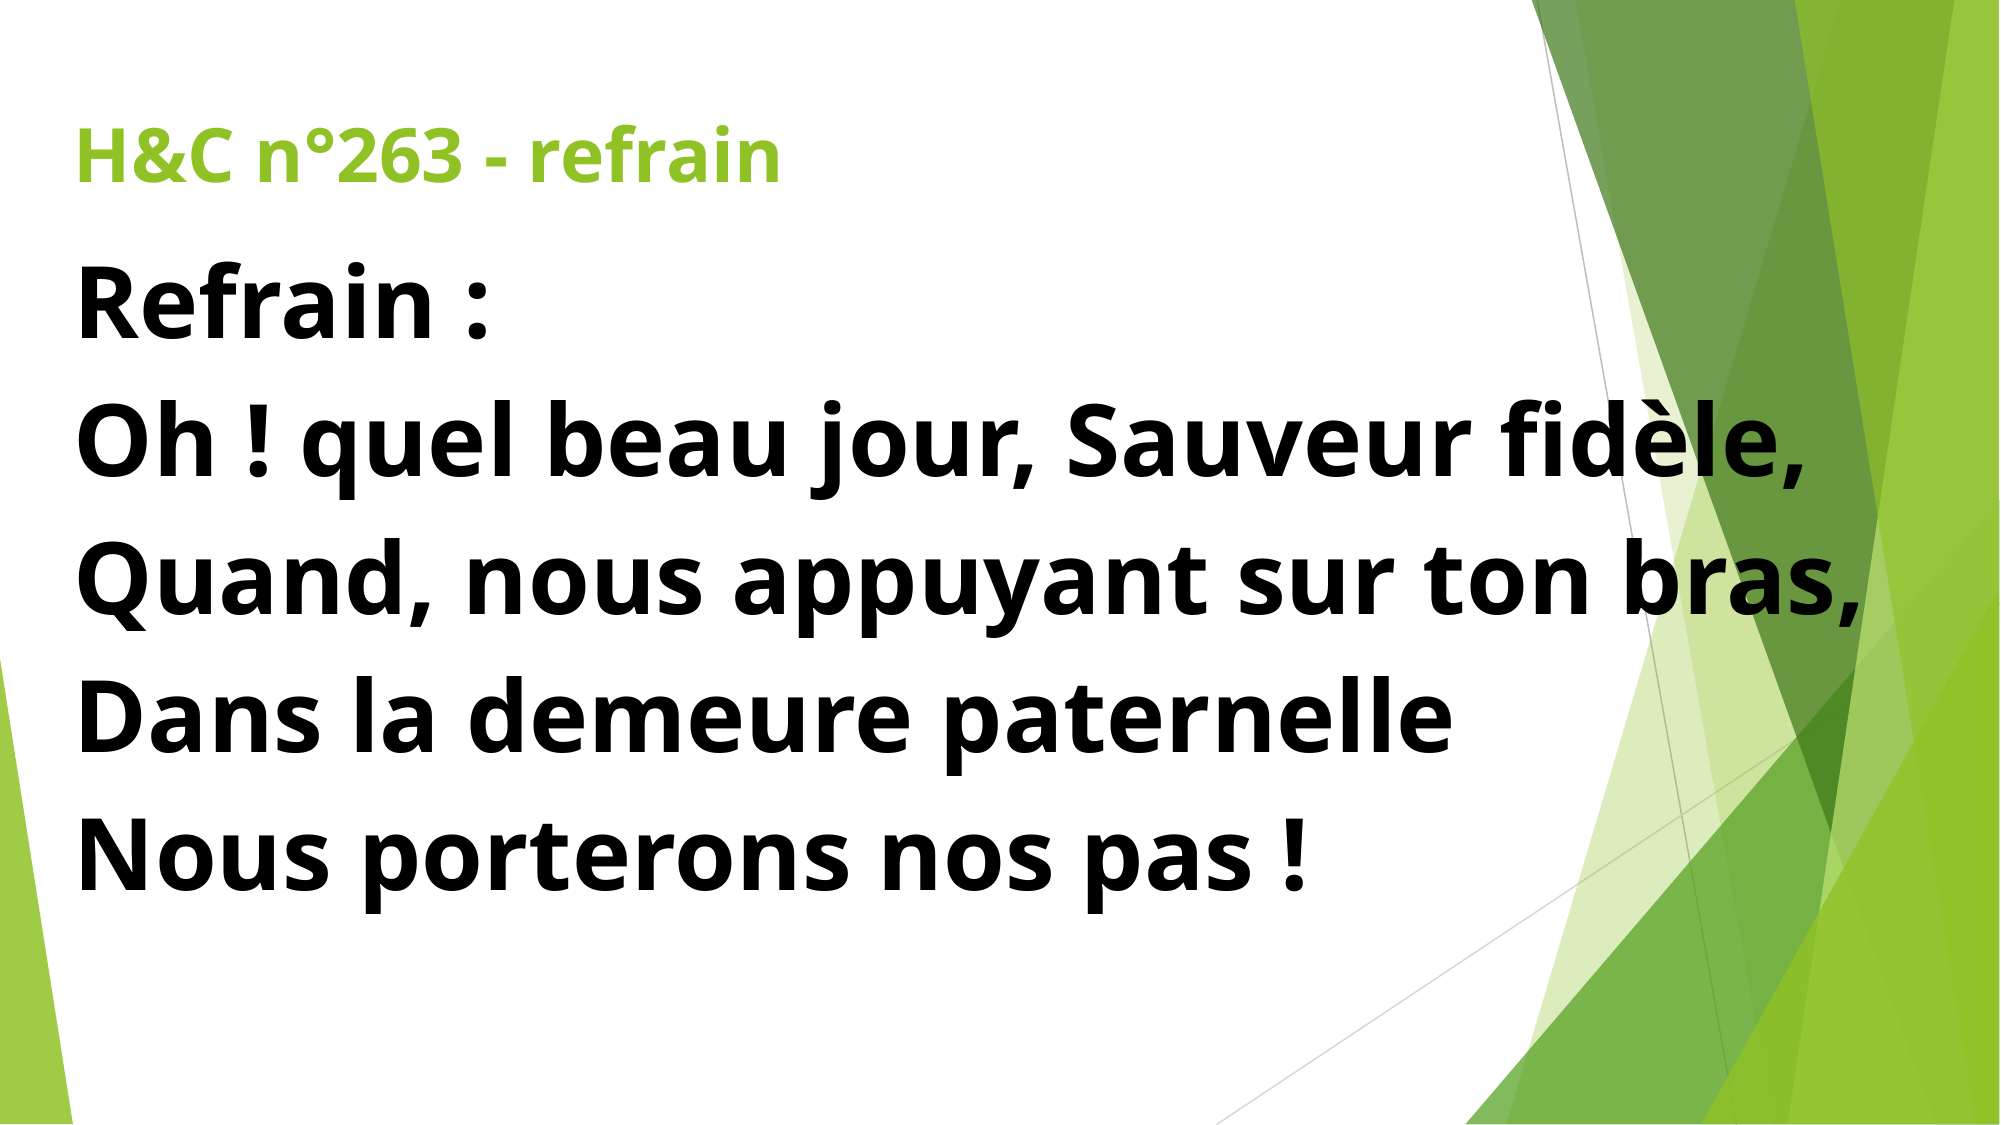

H&C n°263 - refrain
Refrain :
Oh ! quel beau jour, Sauveur fidèle,
Quand, nous appuyant sur ton bras,
Dans la demeure paternelle
Nous porterons nos pas !